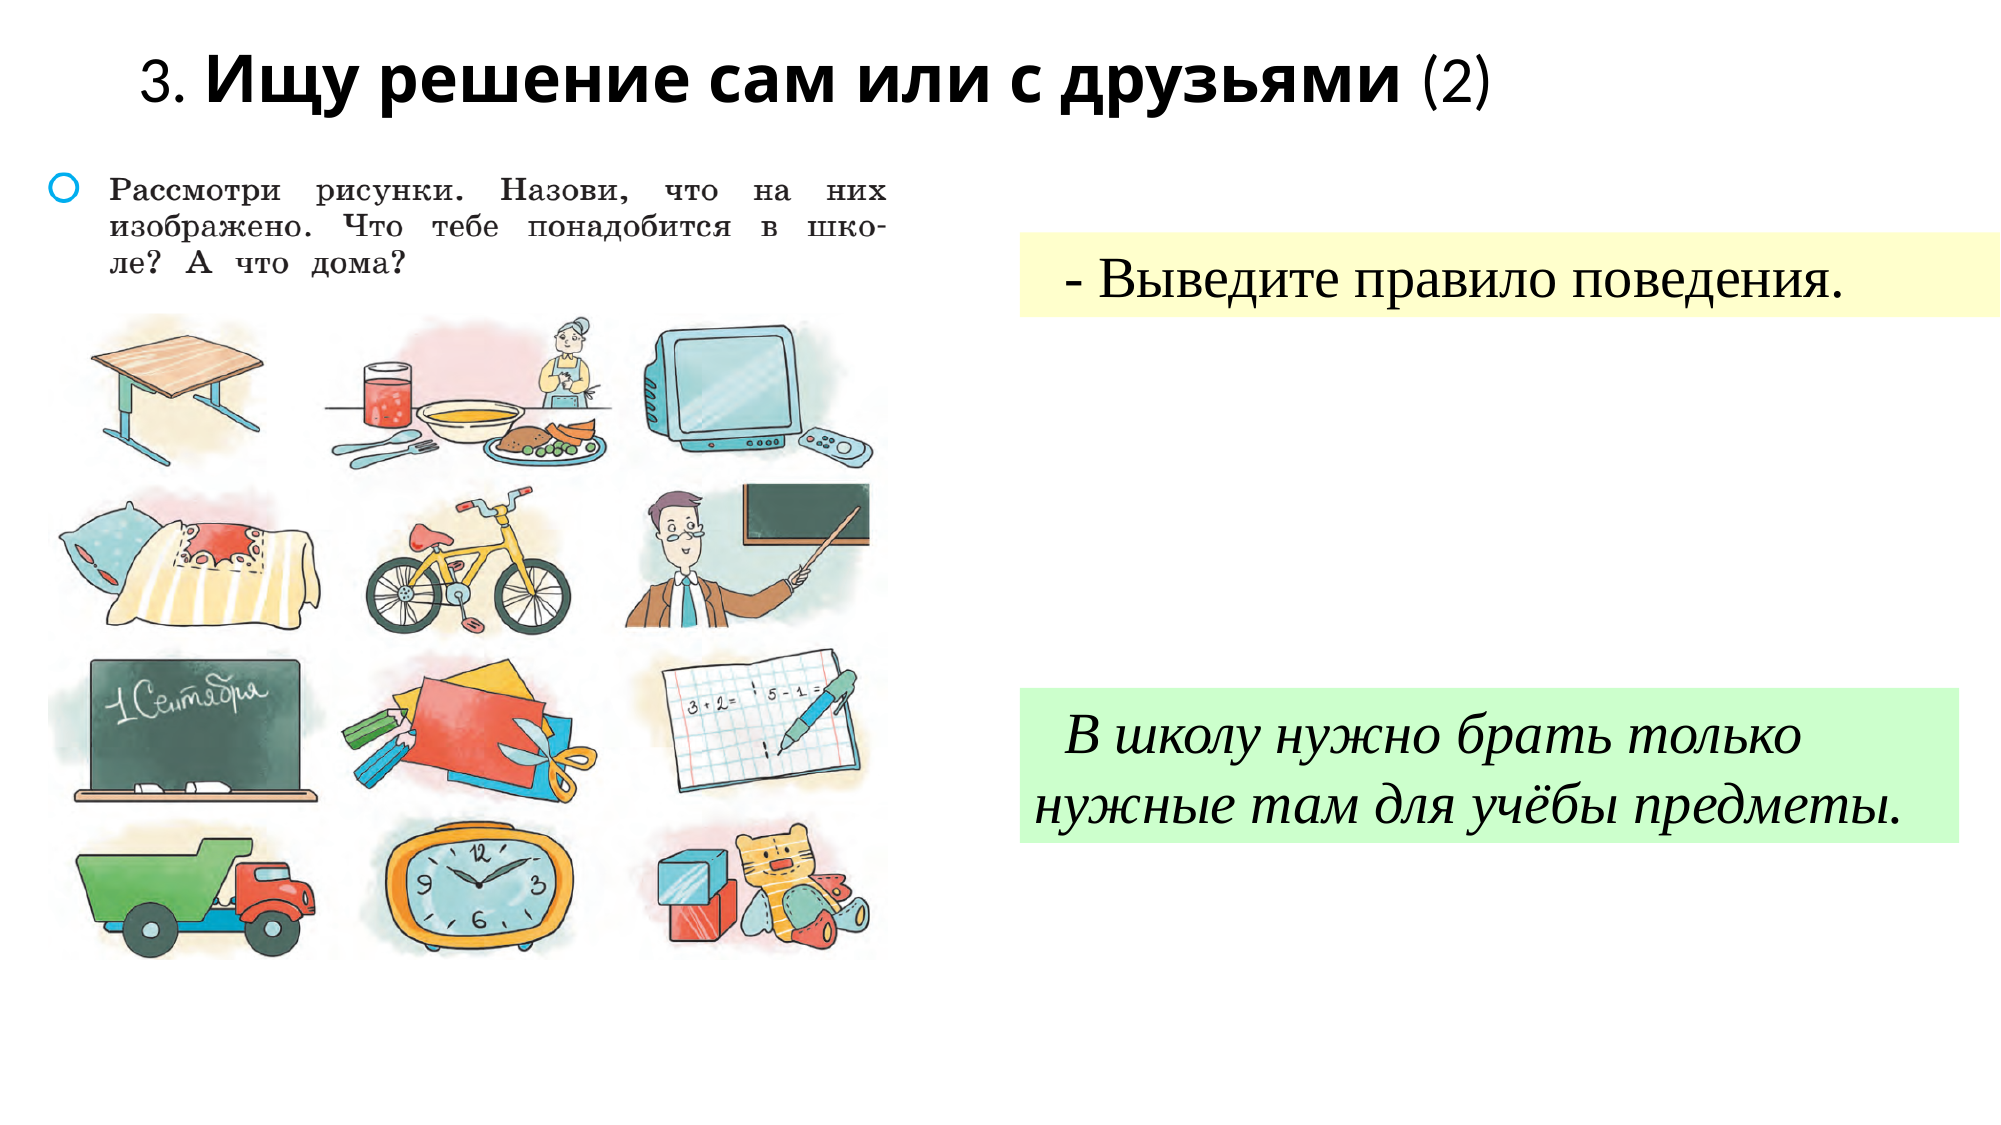

# 3. Ищу решение сам или с друзьями (2)
- Выведите правило поведения.
В школу нужно брать только нужные там для учёбы предметы.